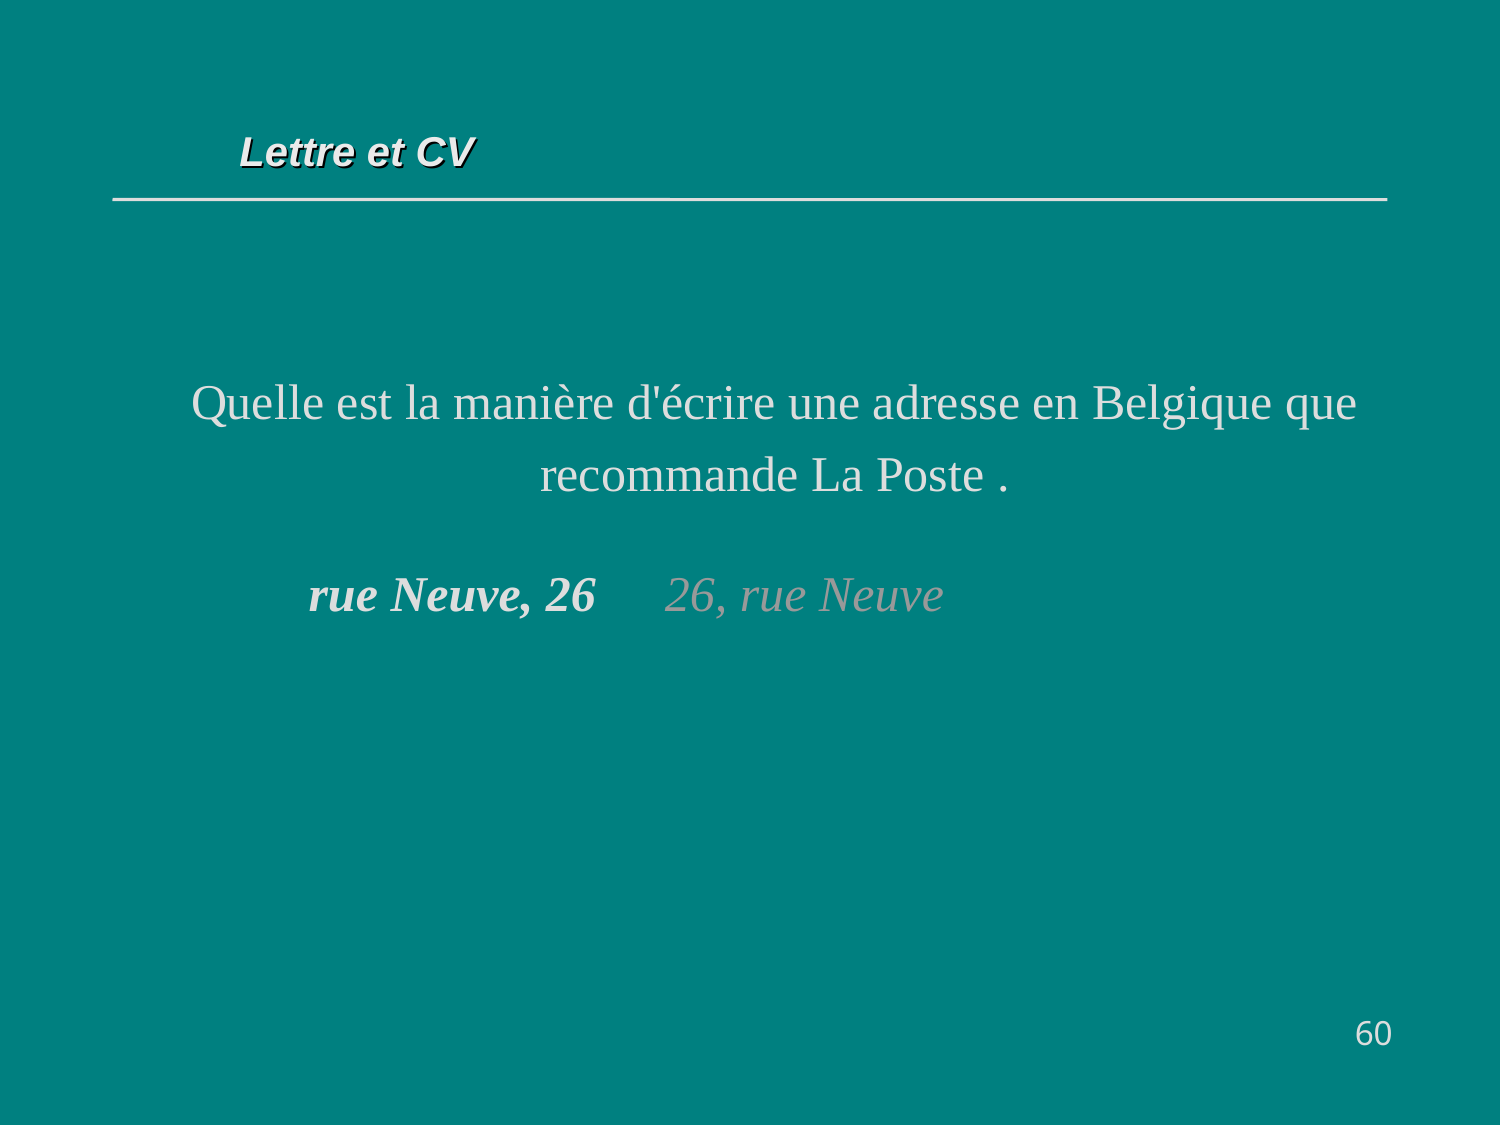

Lettre et CV
Quelle est la manière d'écrire une adresse en Belgique que recommande La Poste .
	rue Neuve, 26	26, rue Neuve
60